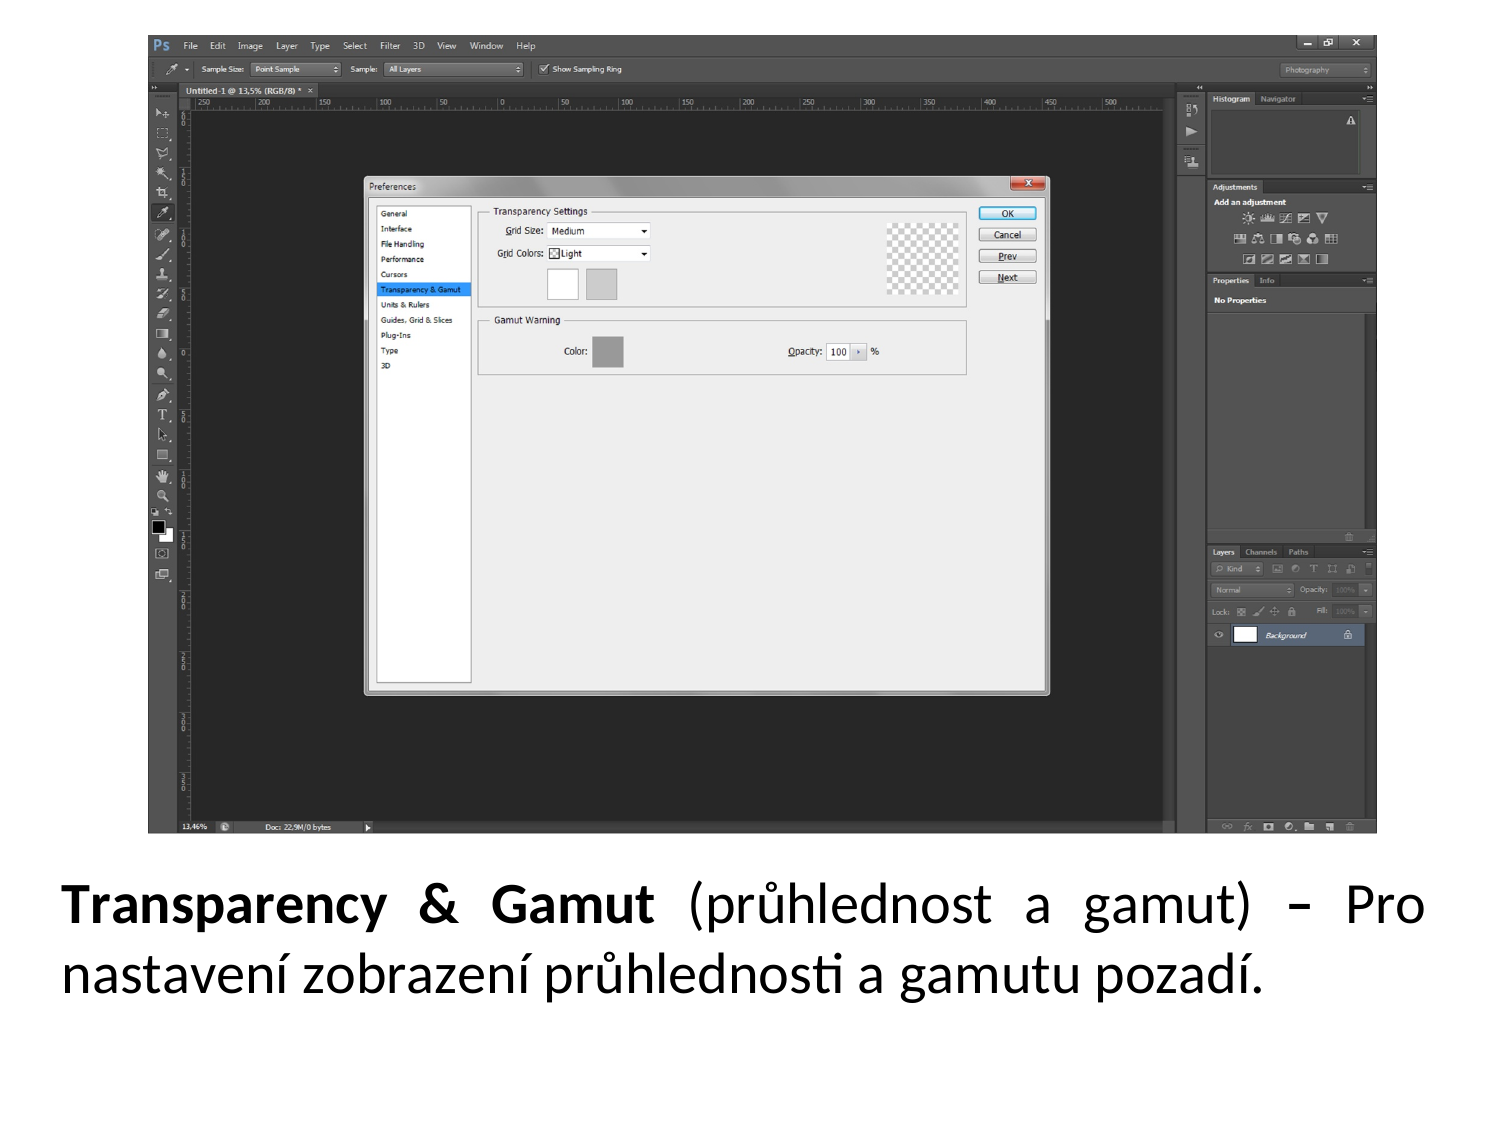

Transparency & Gamut (průhlednost a gamut) – Pro nastavení zobrazení průhlednosti a gamutu pozadí.